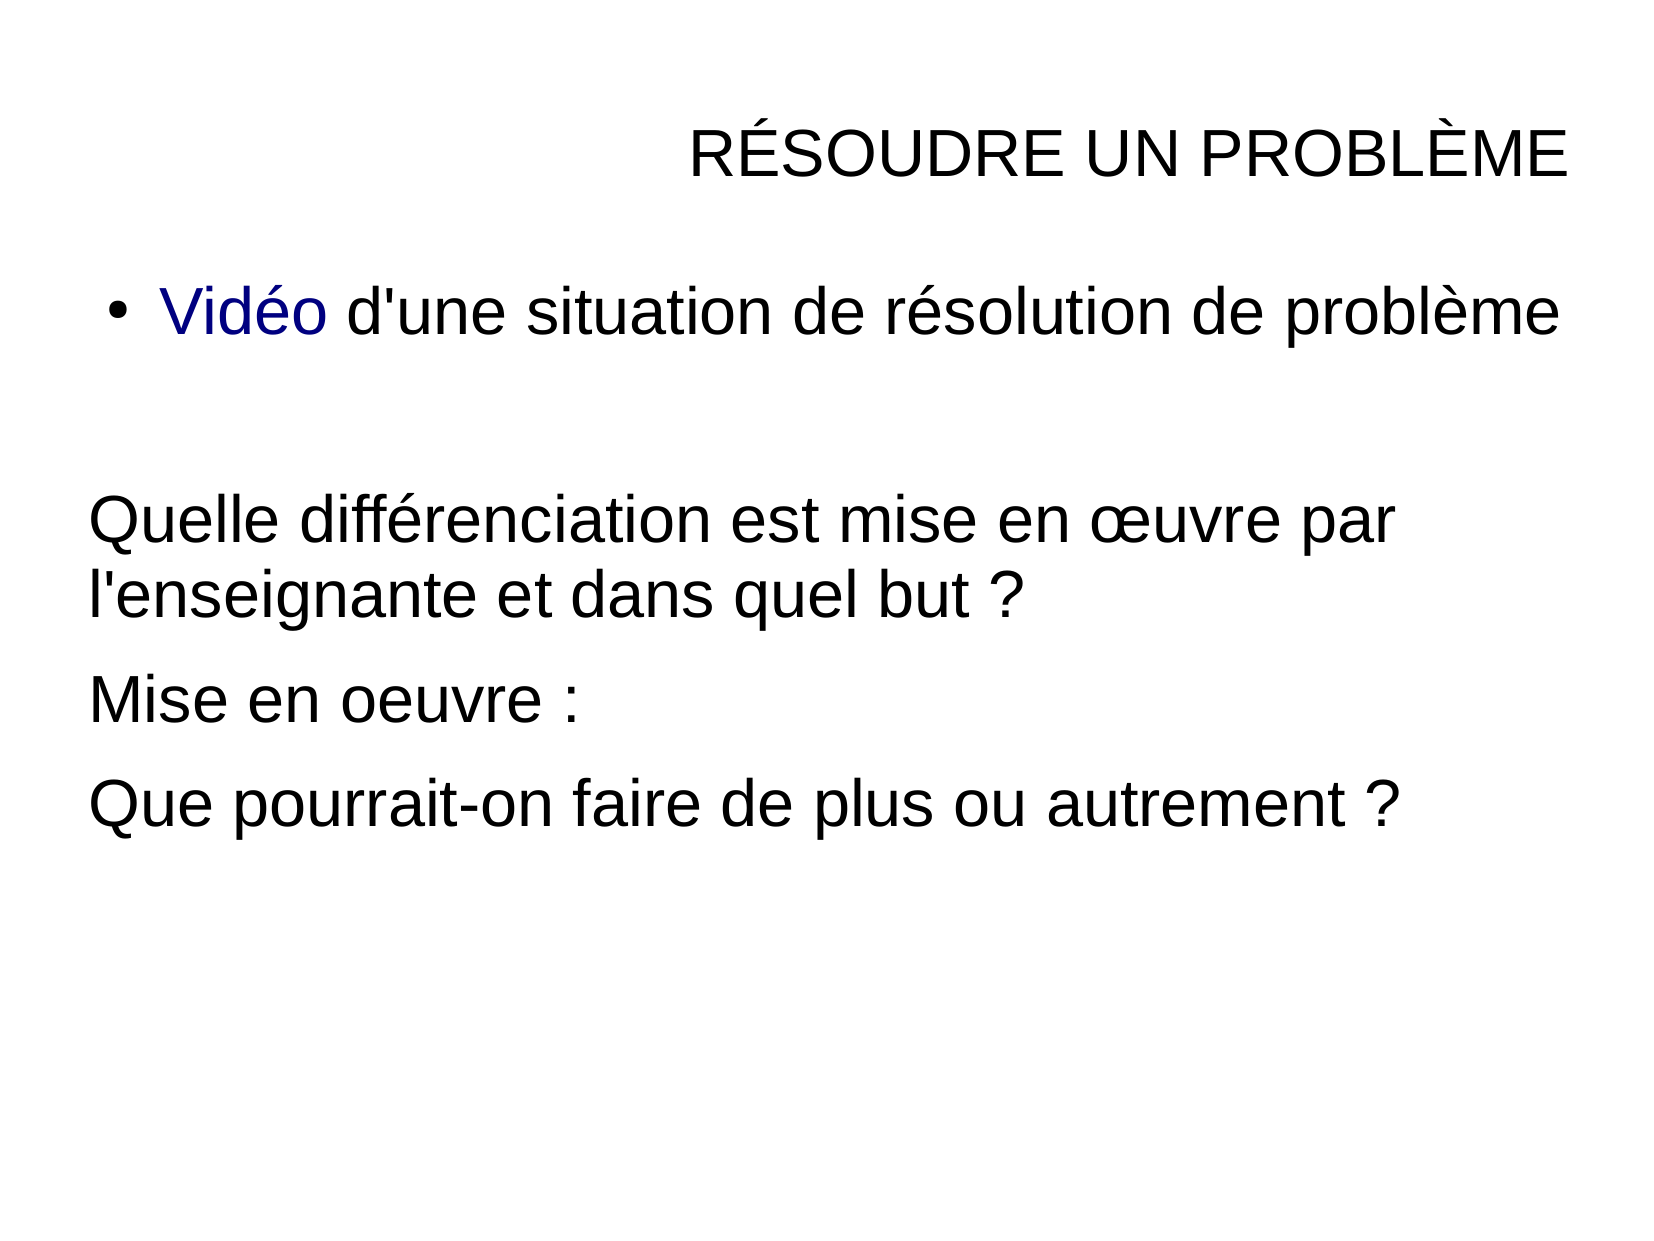

# RÉSOUDRE UN PROBLÈME
Vidéo d'une situation de résolution de problème
Quelle différenciation est mise en œuvre par l'enseignante et dans quel but ?
Mise en oeuvre :
Que pourrait-on faire de plus ou autrement ?